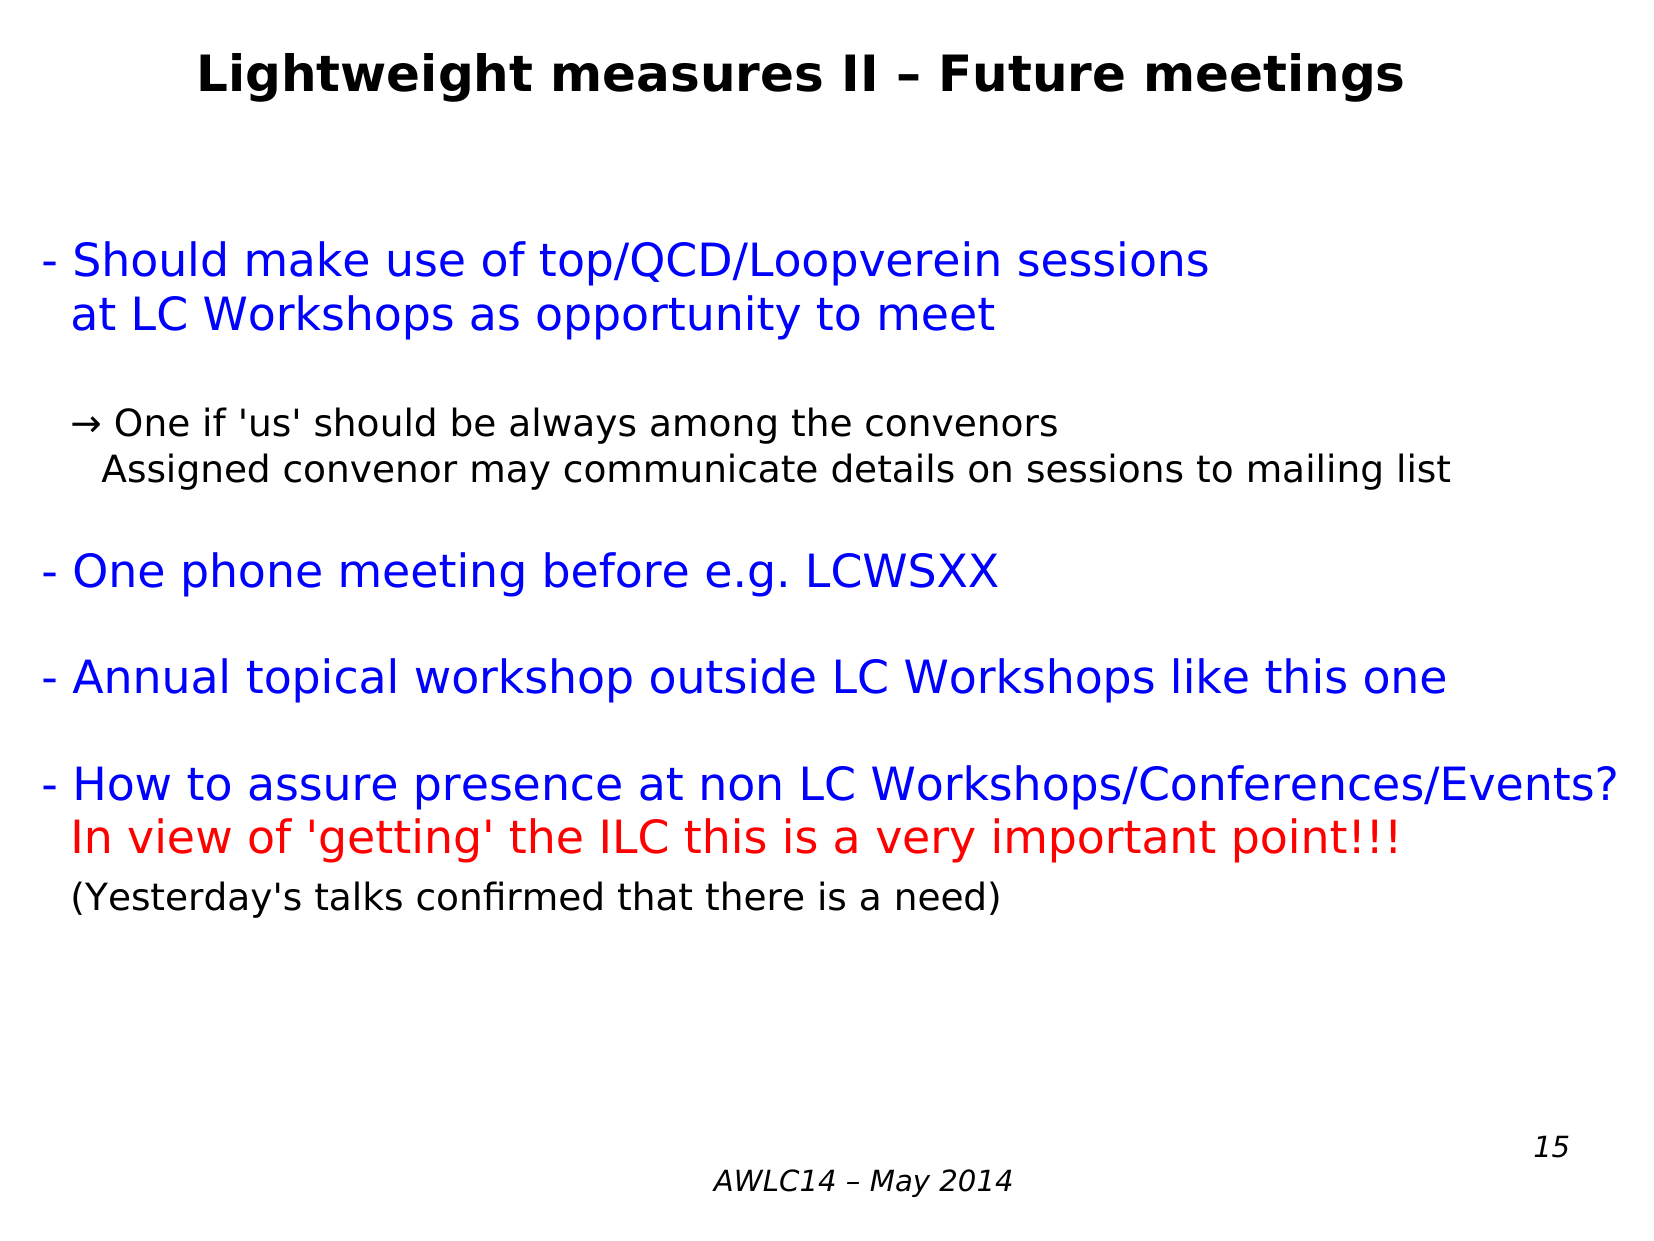

Lightweight measures II – Future meetings
- Should make use of top/QCD/Loopverein sessions
 at LC Workshops as opportunity to meet
 → One if 'us' should be always among the convenors
 Assigned convenor may communicate details on sessions to mailing list
- One phone meeting before e.g. LCWSXX
- Annual topical workshop outside LC Workshops like this one
- How to assure presence at non LC Workshops/Conferences/Events?
 In view of 'getting' the ILC this is a very important point!!!
 (Yesterday's talks confirmed that there is a need)
FCPPL Workshop - March 2012
15